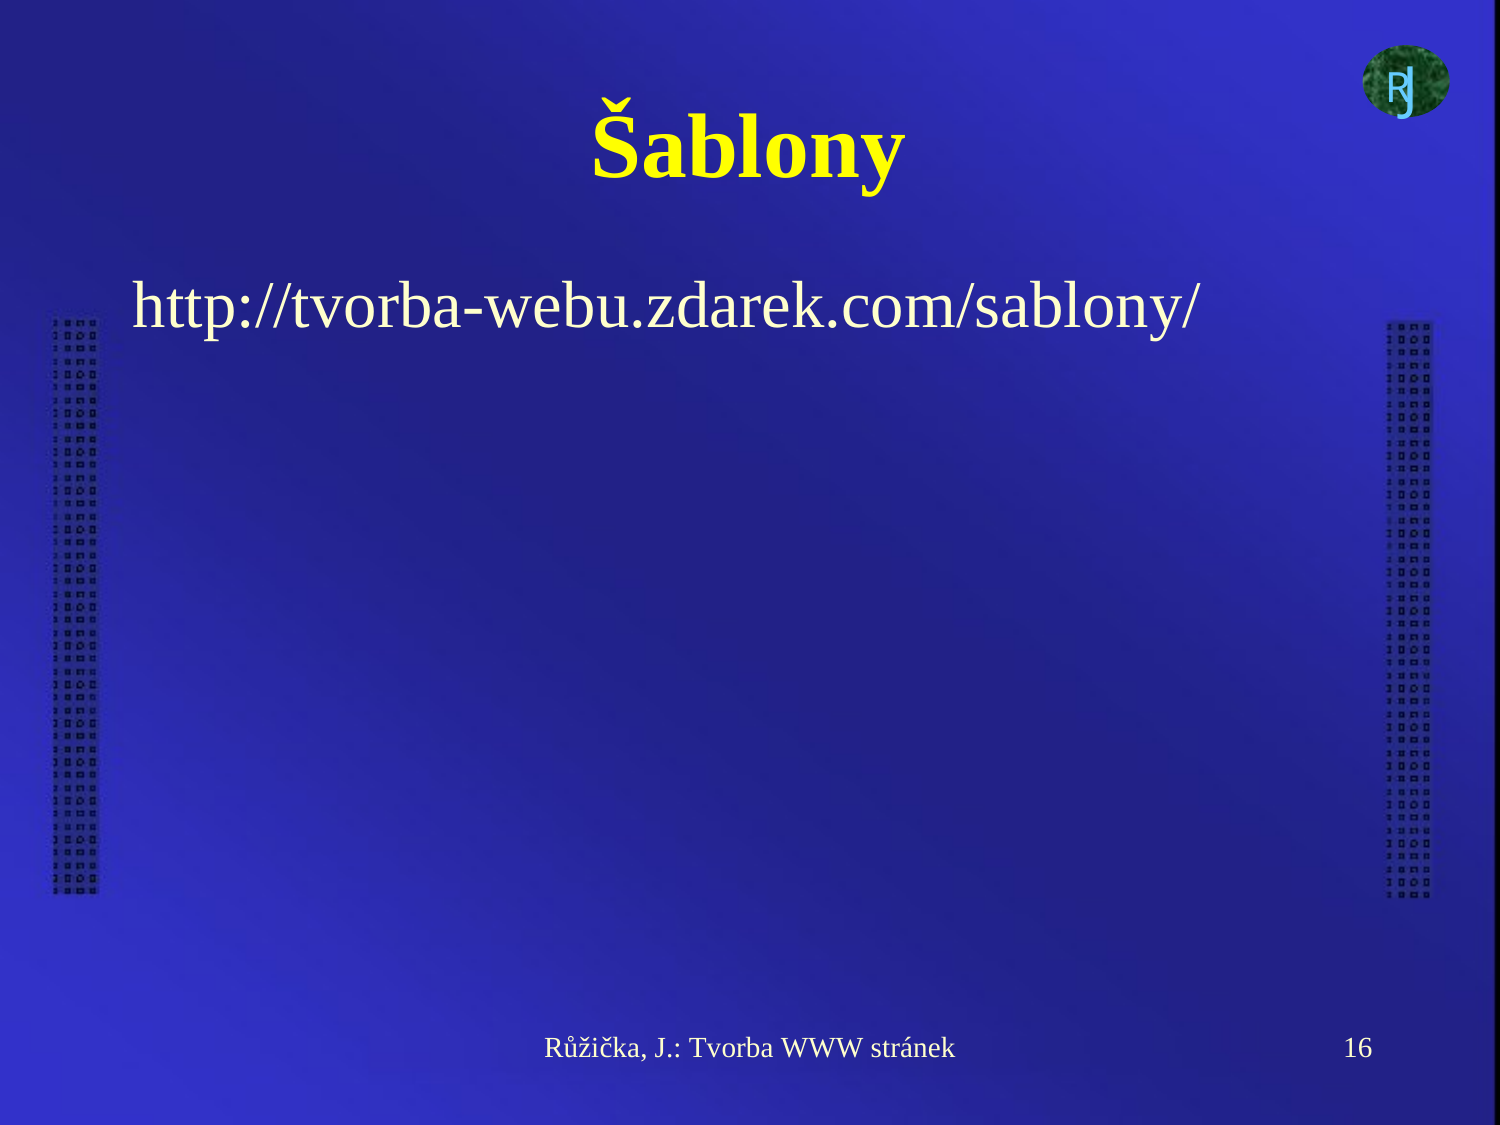

J
R
# Šablony
http://tvorba-webu.zdarek.com/sablony/
Růžička, J.: Tvorba WWW stránek